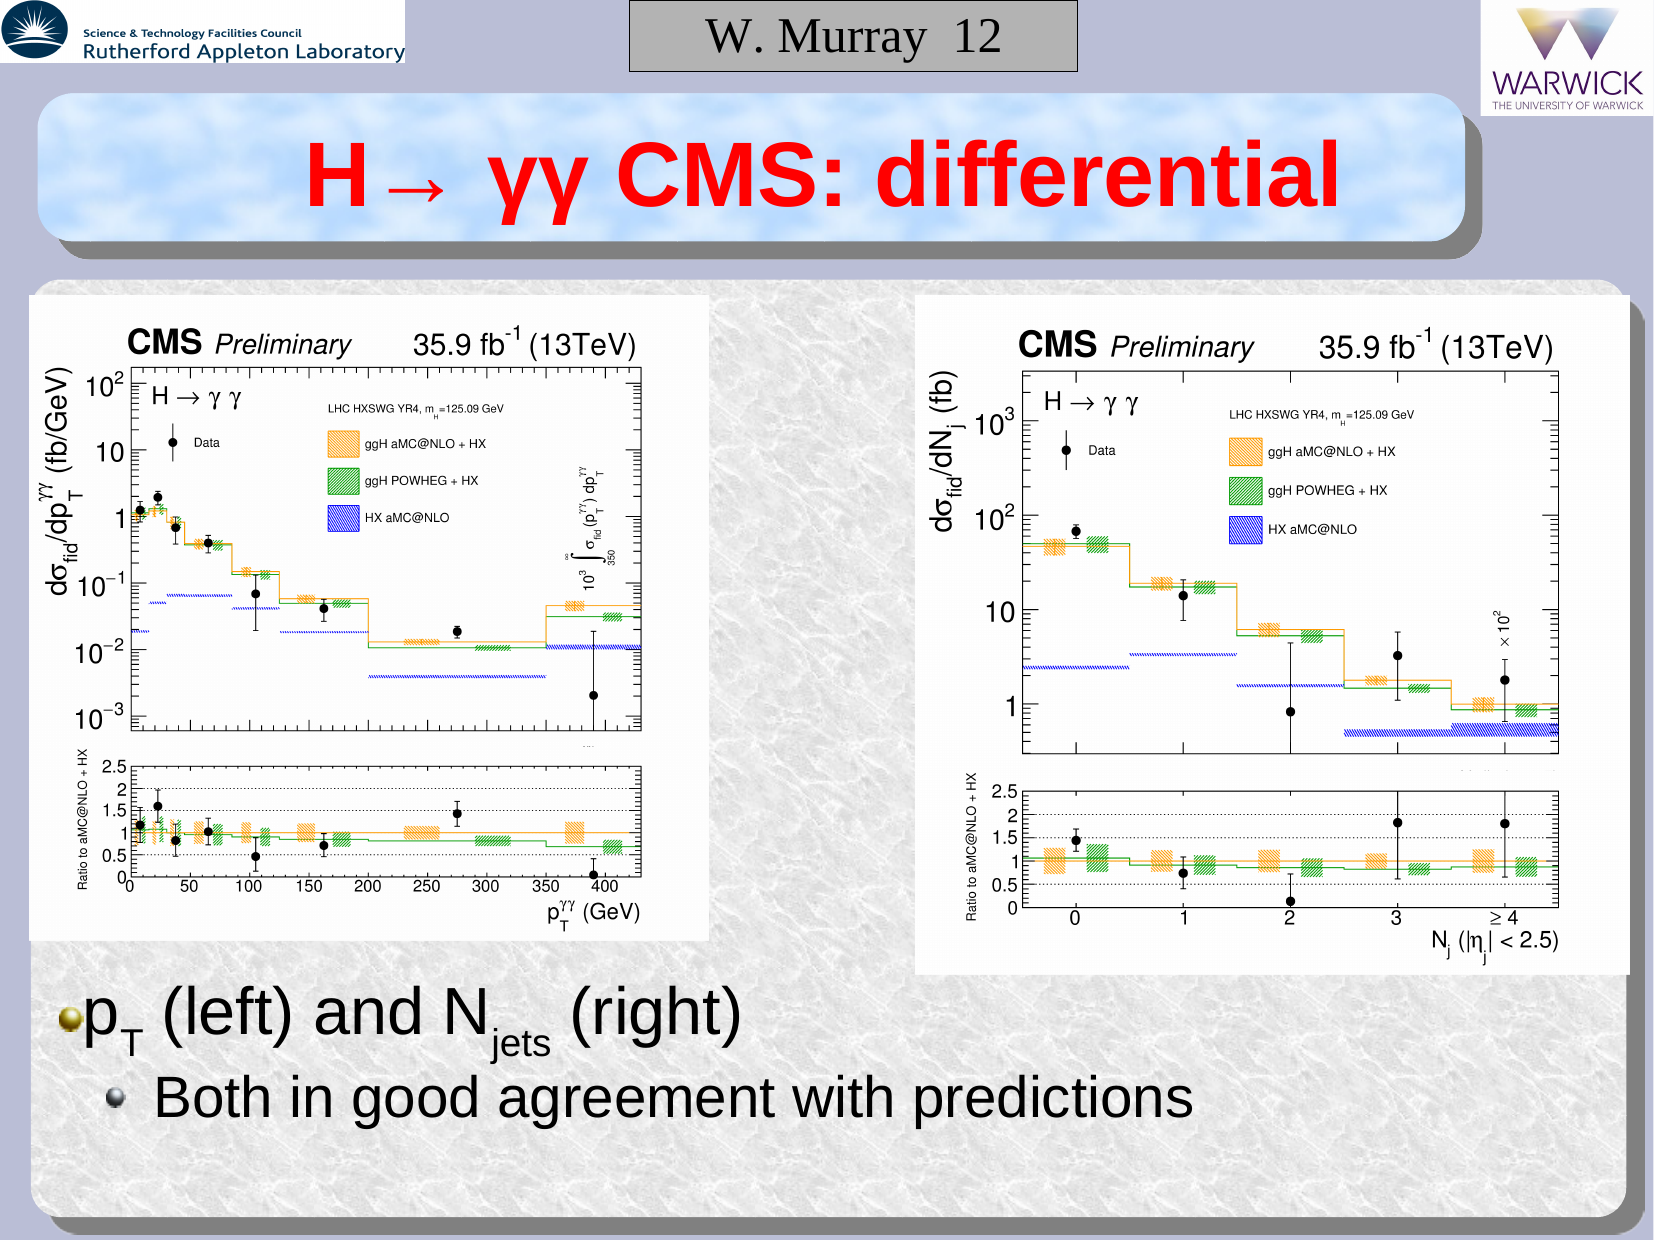

# H→ γγ CMS: differential
pT (left) and Njets (right)
Both in good agreement with predictions